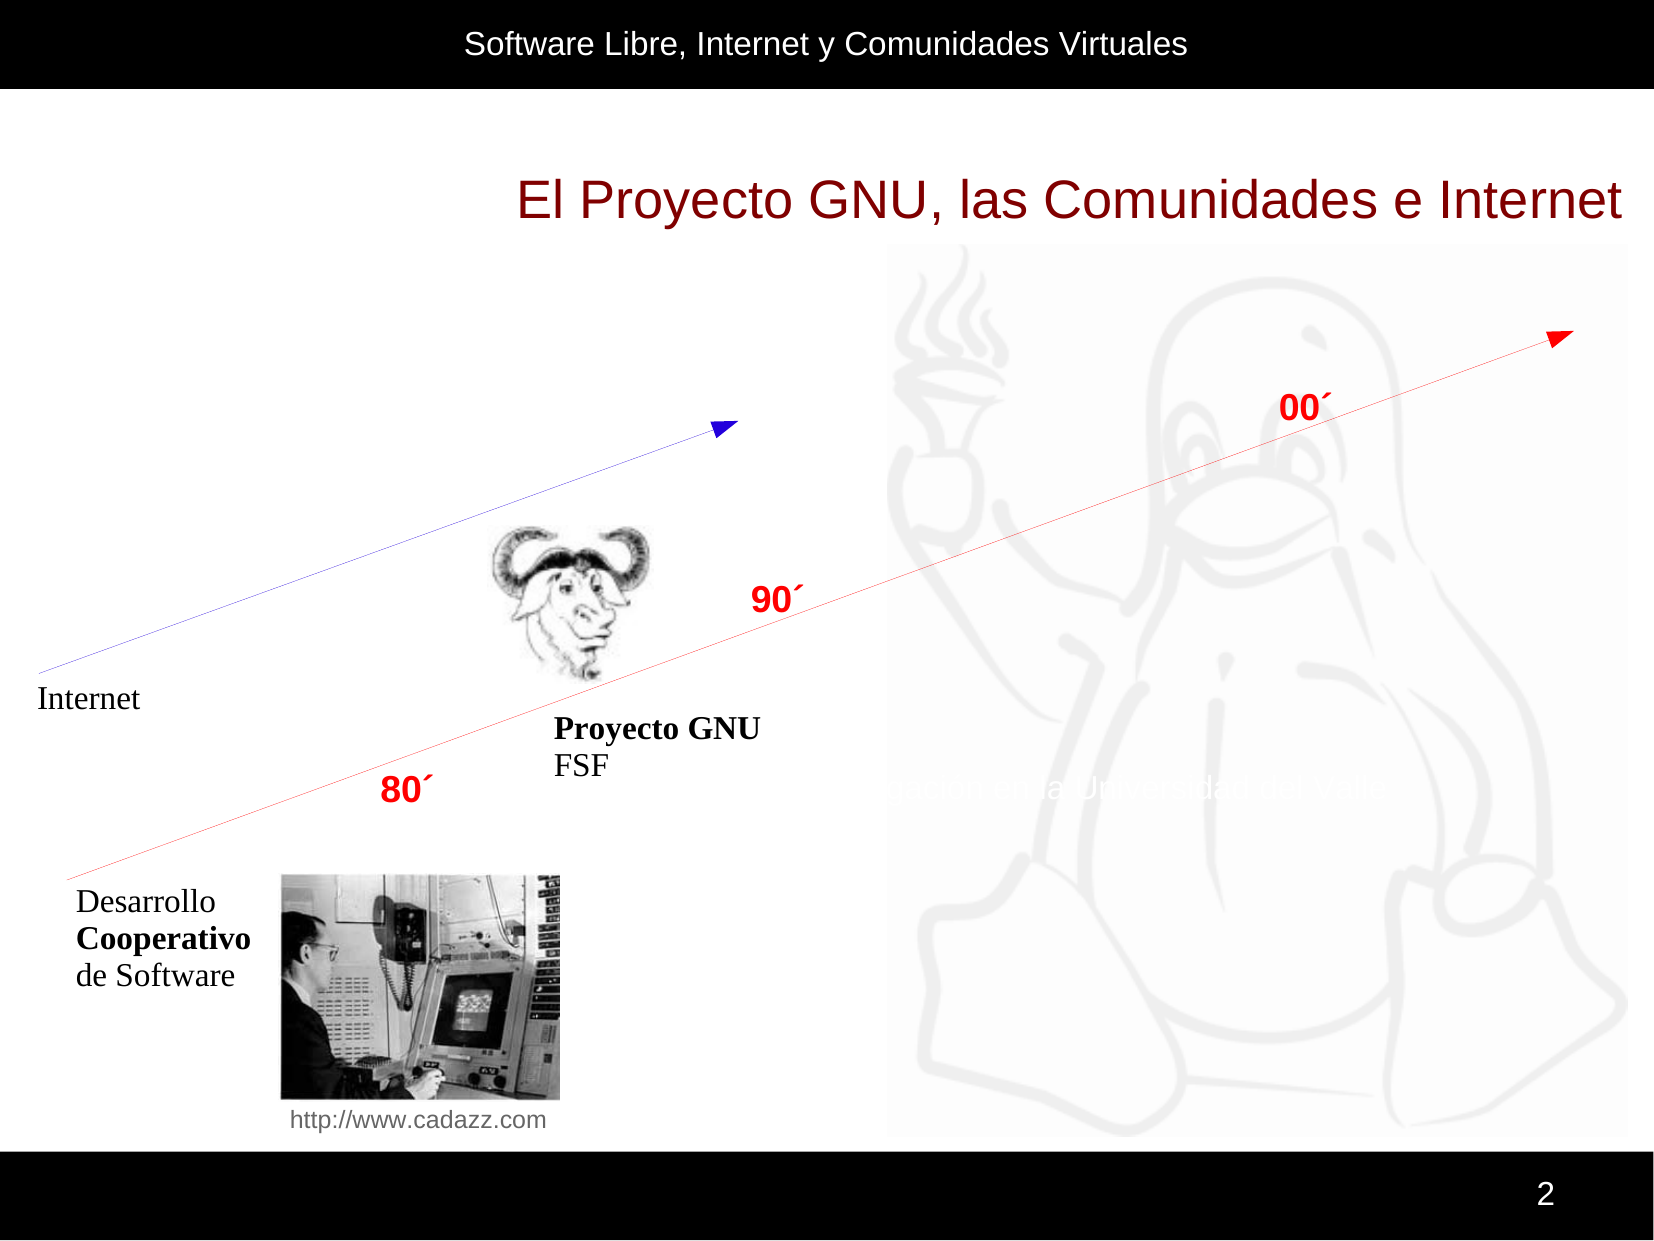

Software Libre, Internet y Comunidades Virtuales
# El Proyecto GNU, las Comunidades e Internet
00´
90´
Internet
Proyecto GNU
FSF
80´
Desarrollo
Cooperativo
de Software
http://www.cadazz.com